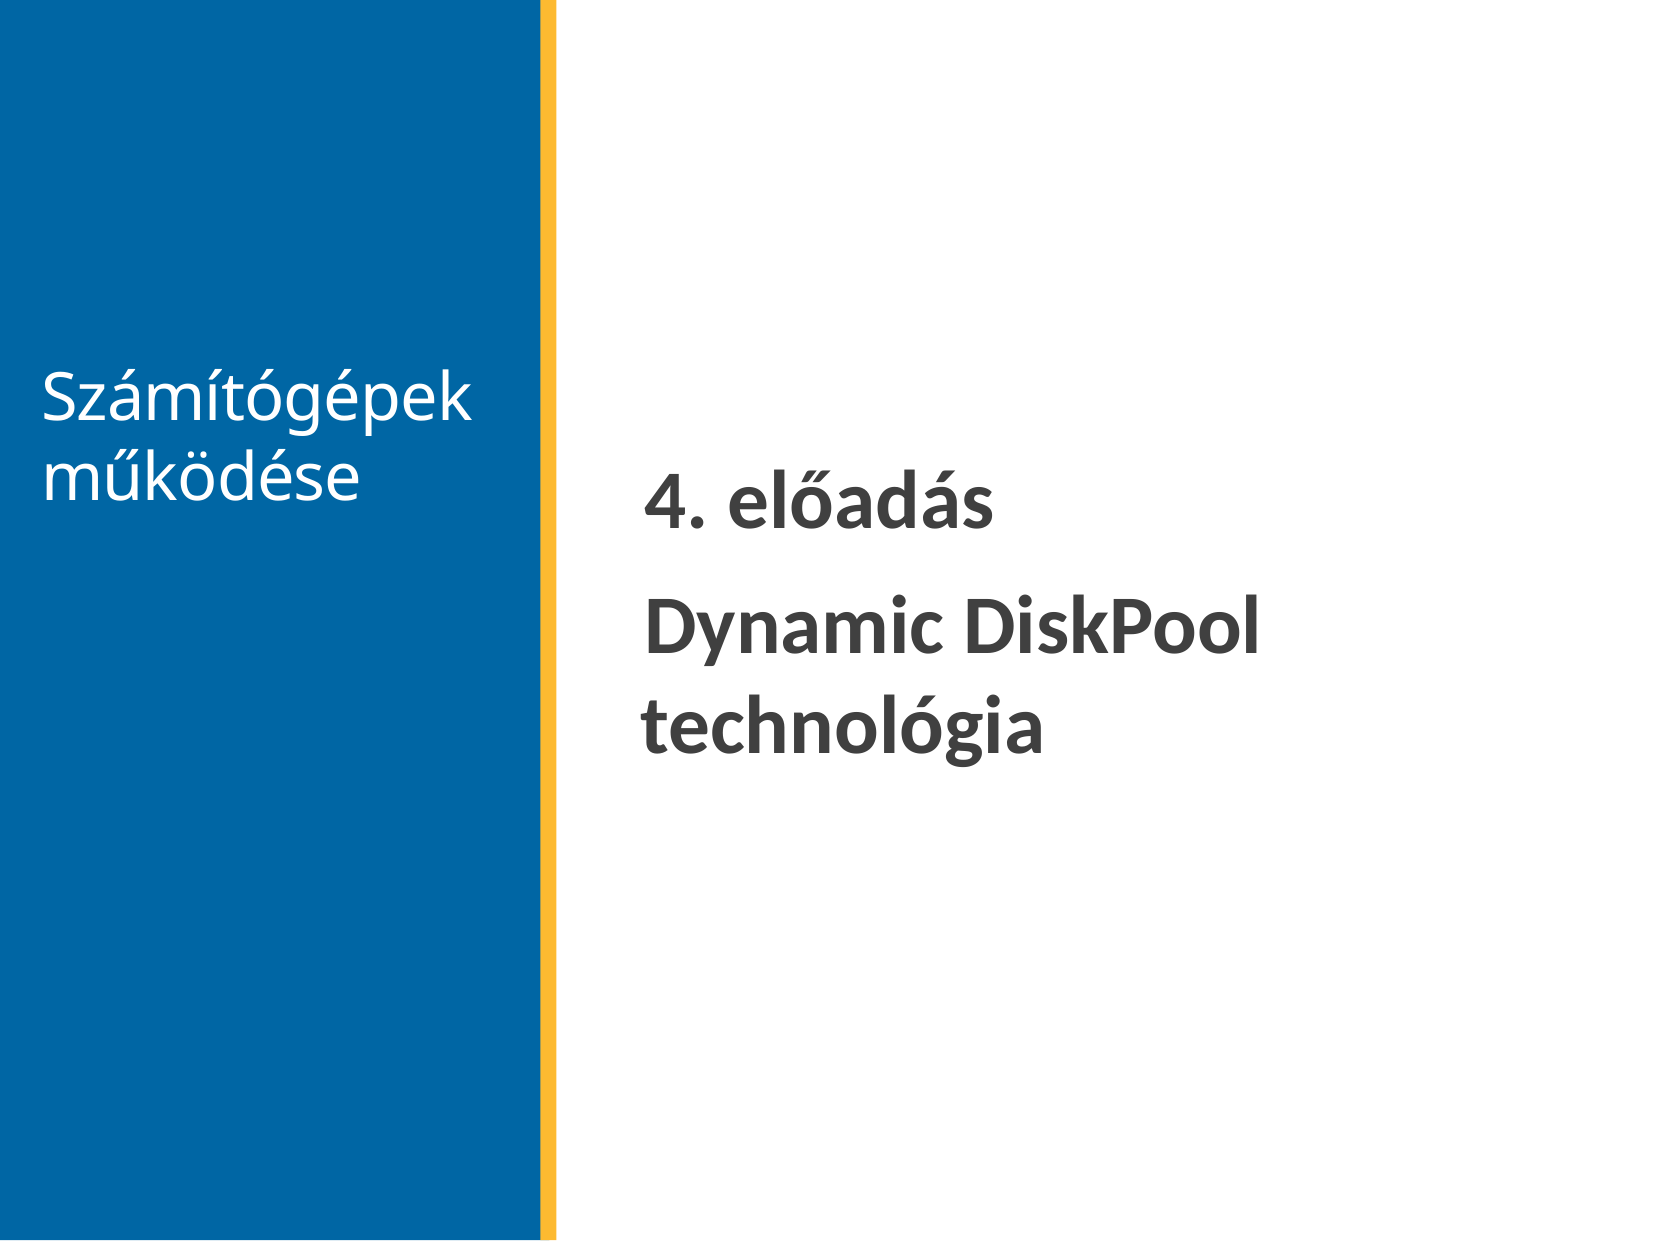

# Számítógépek működése
4. előadás
Dynamic DiskPool technológia